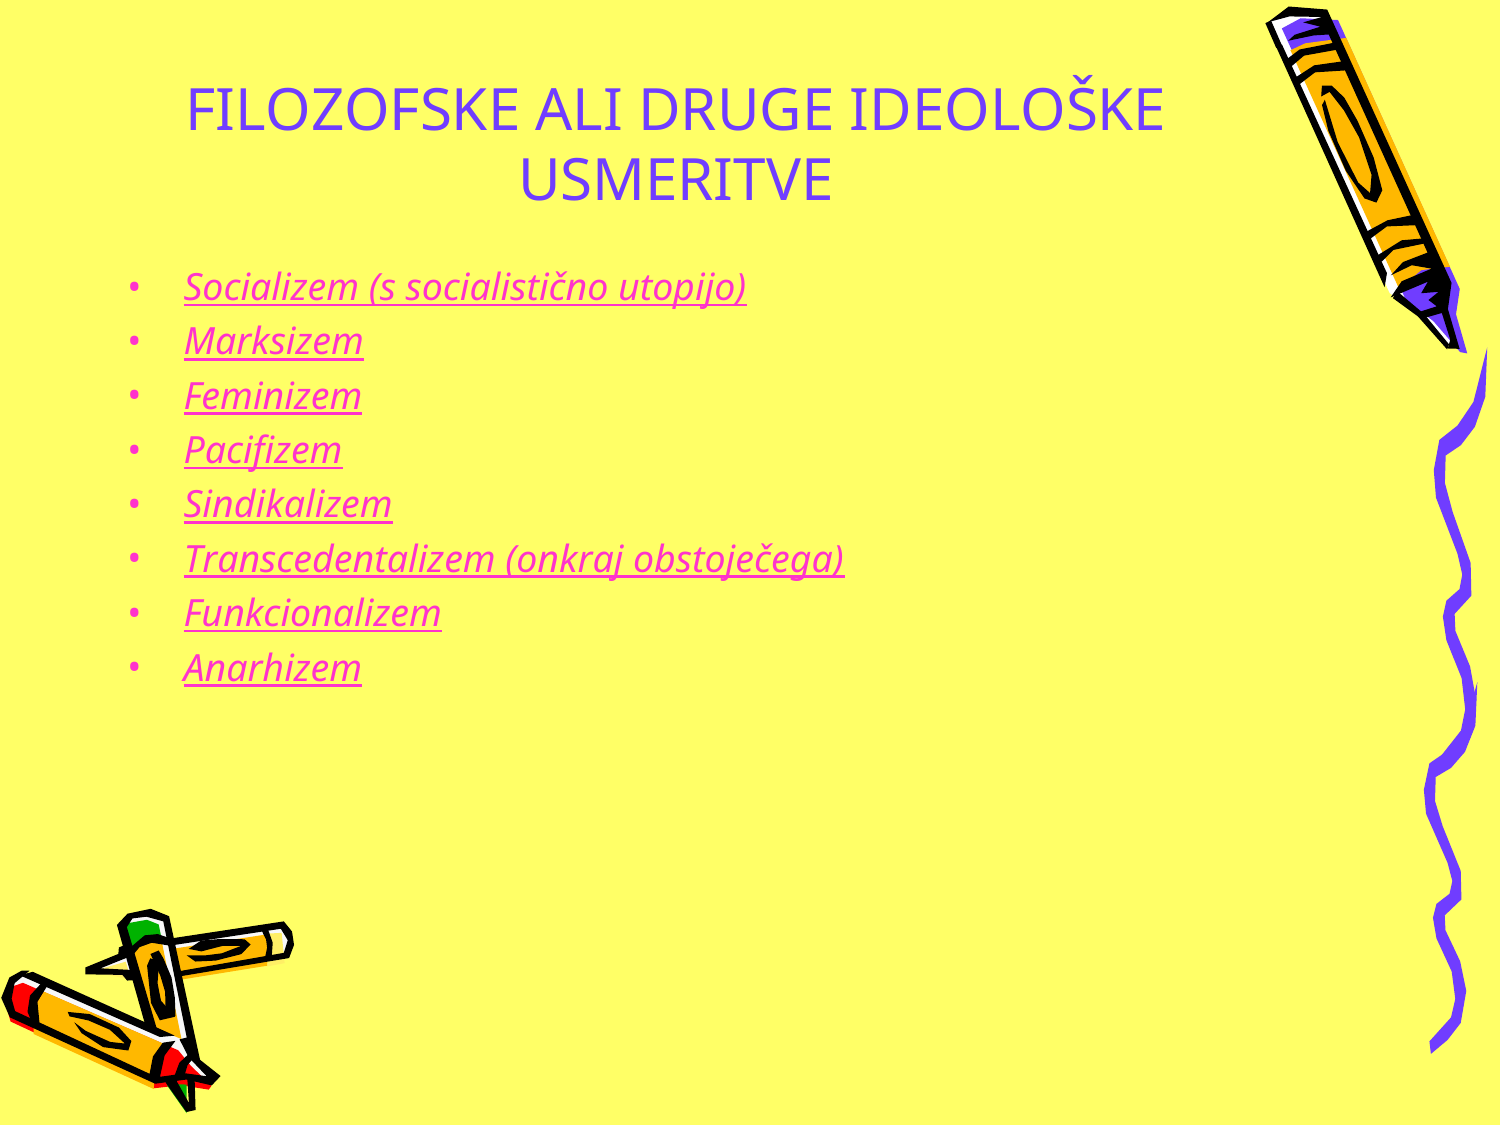

# FILOZOFSKE ALI DRUGE IDEOLOŠKE USMERITVE
Socializem (s socialistično utopijo)
Marksizem
Feminizem
Pacifizem
Sindikalizem
Transcedentalizem (onkraj obstoječega)
Funkcionalizem
Anarhizem